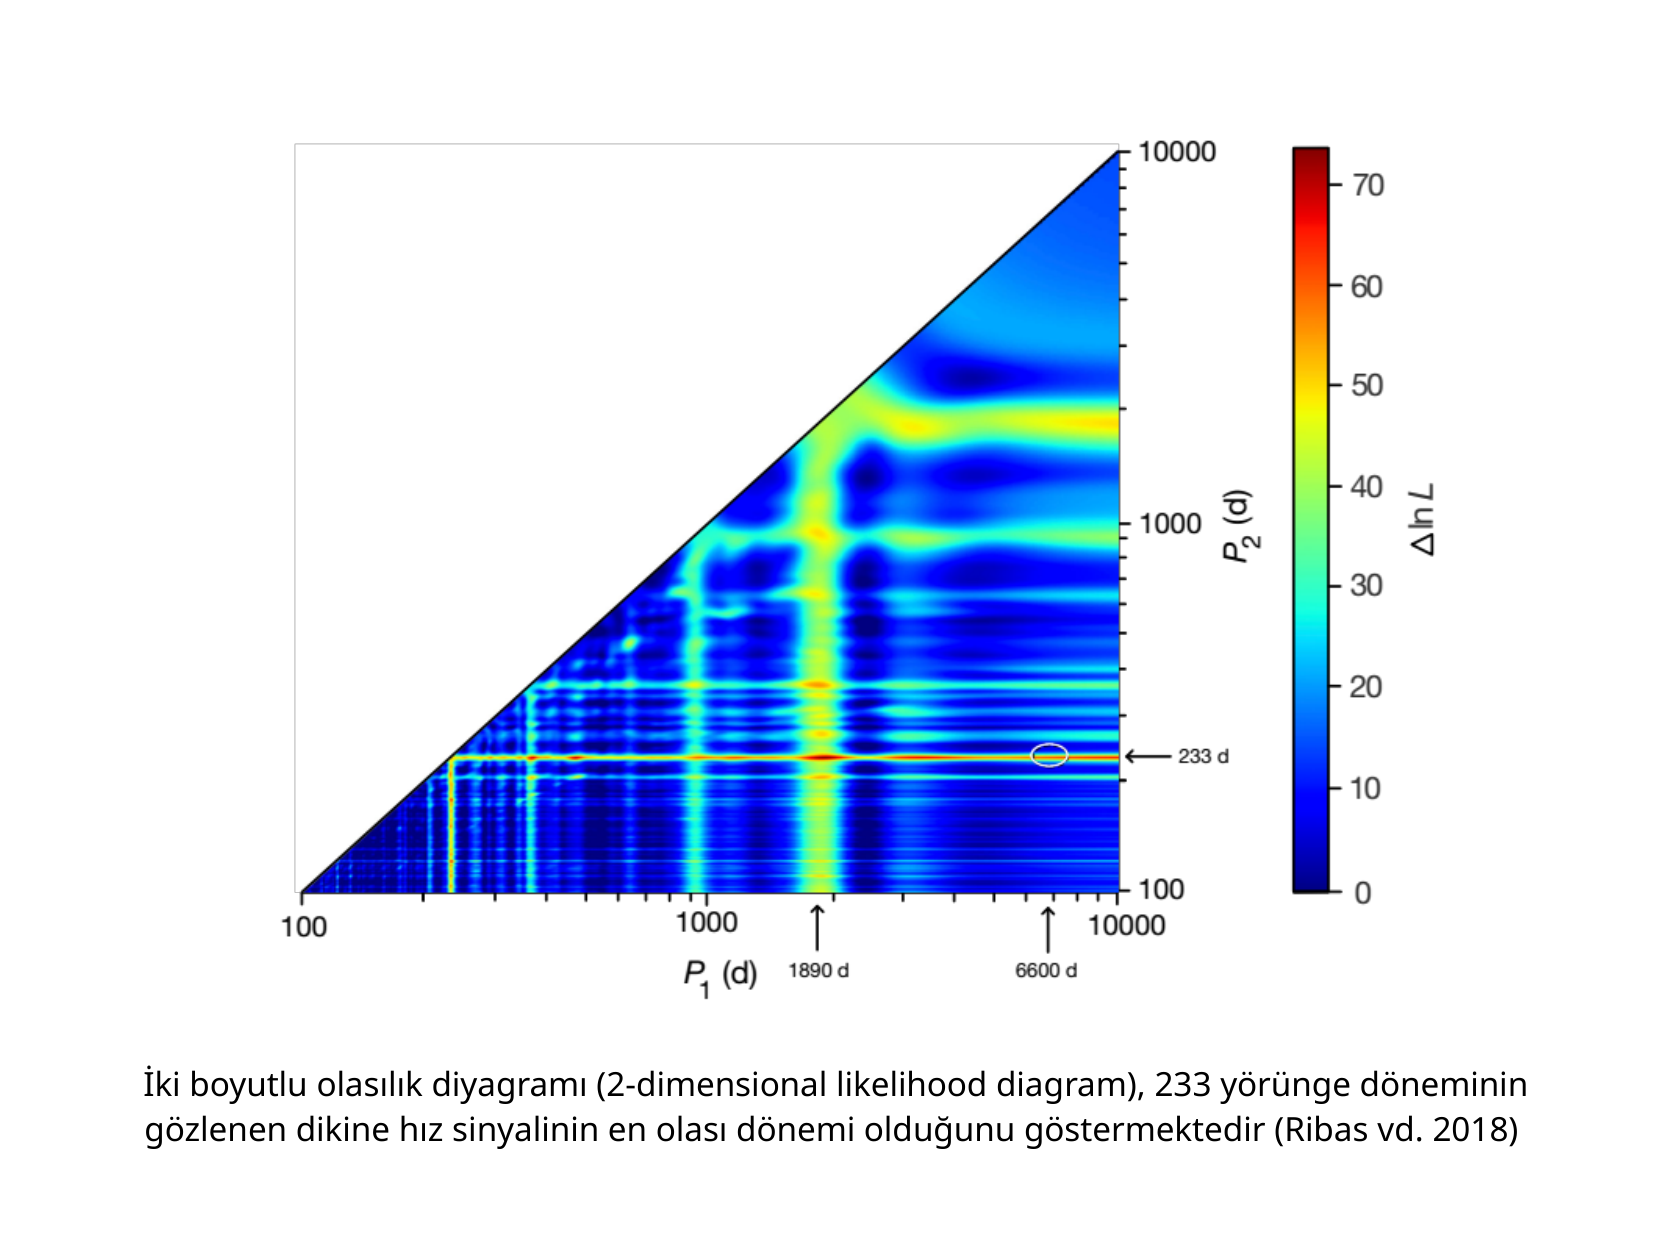

İki boyutlu olasılık diyagramı (2-dimensional likelihood diagram), 233 yörünge döneminin gözlenen dikine hız sinyalinin en olası dönemi olduğunu göstermektedir (Ribas vd. 2018)